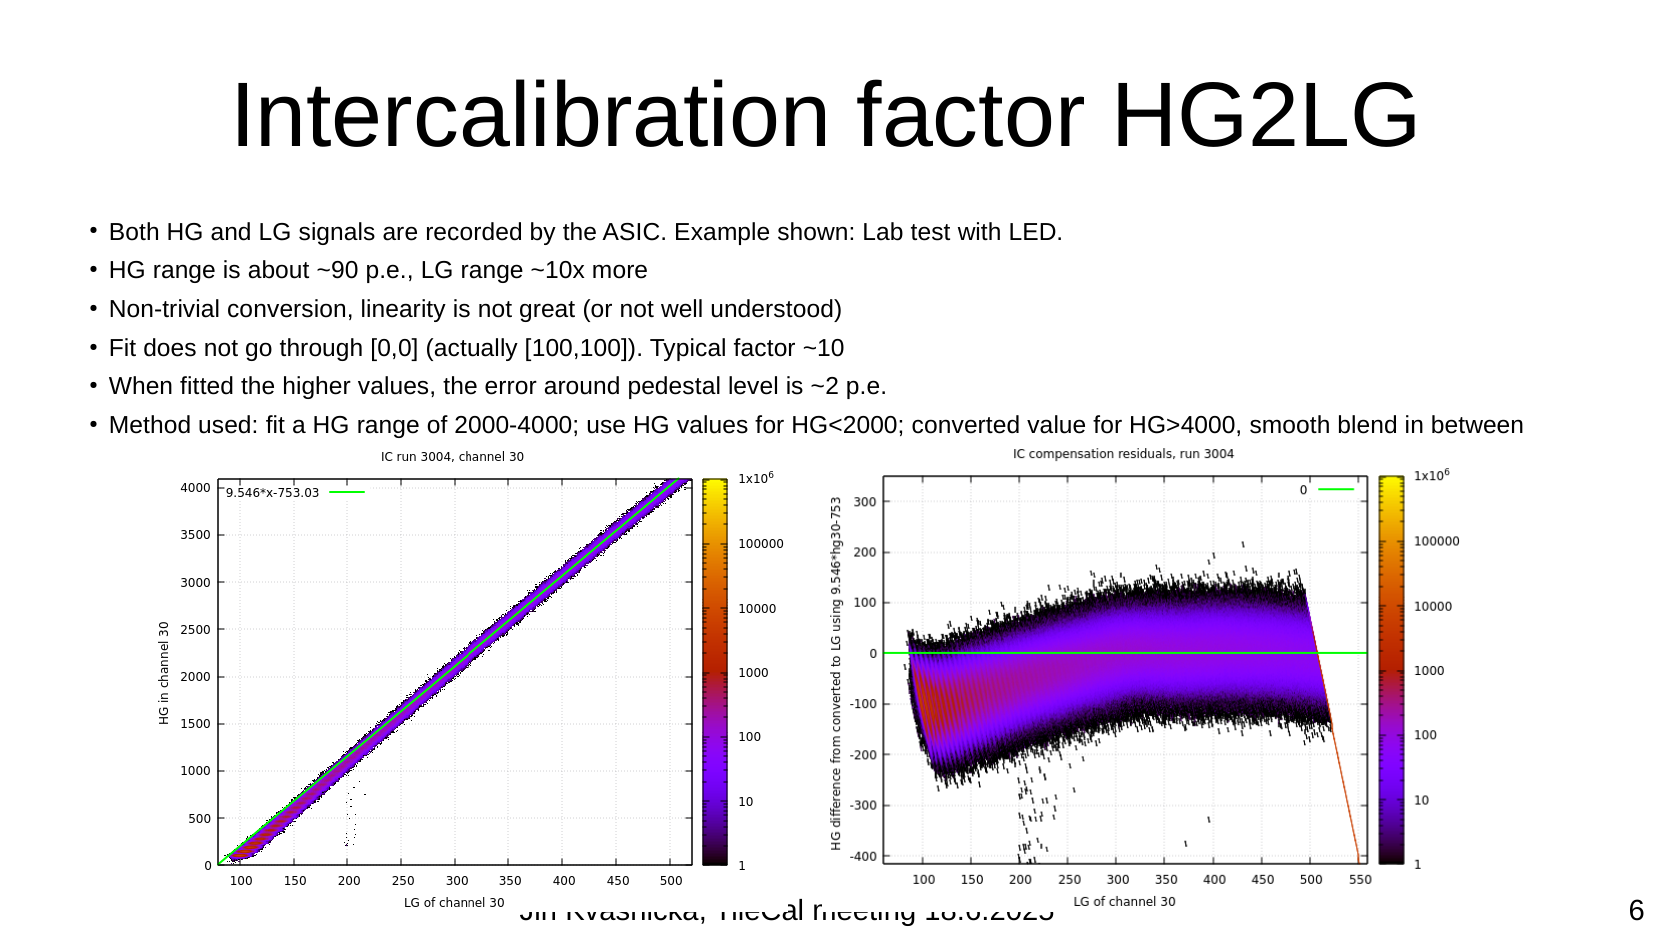

# Intercalibration factor HG2LG
Both HG and LG signals are recorded by the ASIC. Example shown: Lab test with LED.
HG range is about ~90 p.e., LG range ~10x more
Non-trivial conversion, linearity is not great (or not well understood)
Fit does not go through [0,0] (actually [100,100]). Typical factor ~10
When fitted the higher values, the error around pedestal level is ~2 p.e.
Method used: fit a HG range of 2000-4000; use HG values for HG<2000; converted value for HG>4000, smooth blend in between